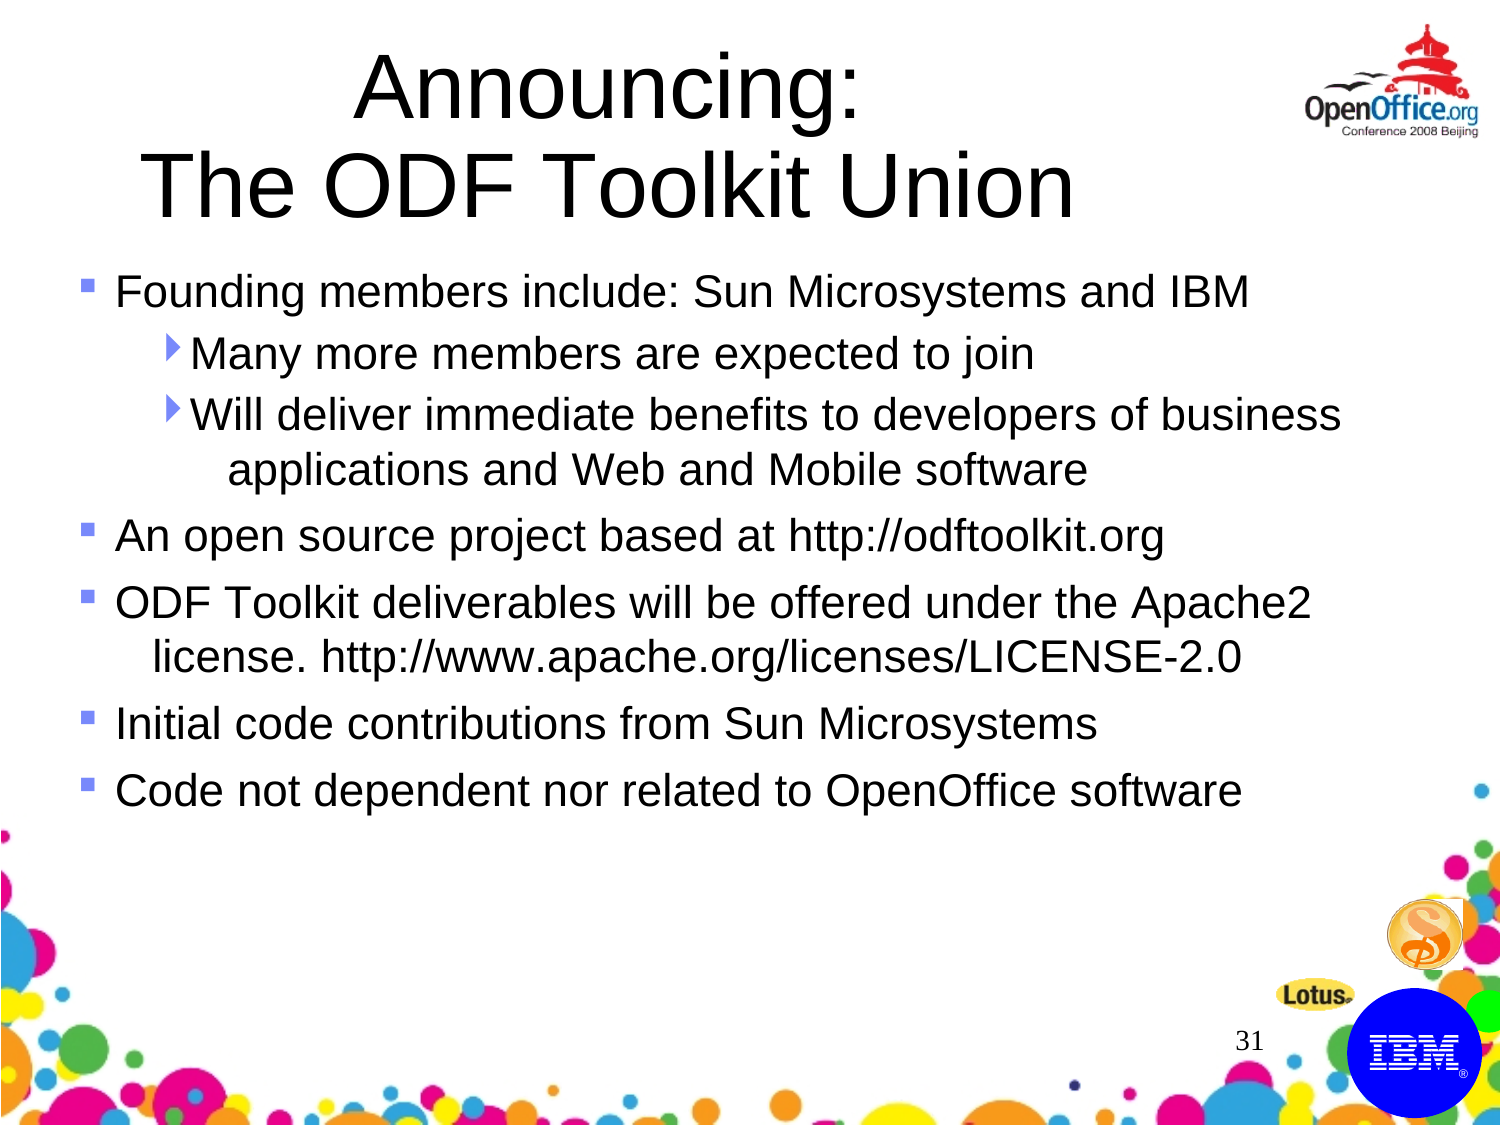

# Announcing: The ODF Toolkit Union
Founding members include: Sun Microsystems and IBM
Many more members are expected to join
Will deliver immediate benefits to developers of business applications and Web and Mobile software
An open source project based at http://odftoolkit.org
ODF Toolkit deliverables will be offered under the Apache2 license. http://www.apache.org/licenses/LICENSE-2.0
Initial code contributions from Sun Microsystems
Code not dependent nor related to OpenOffice software
31